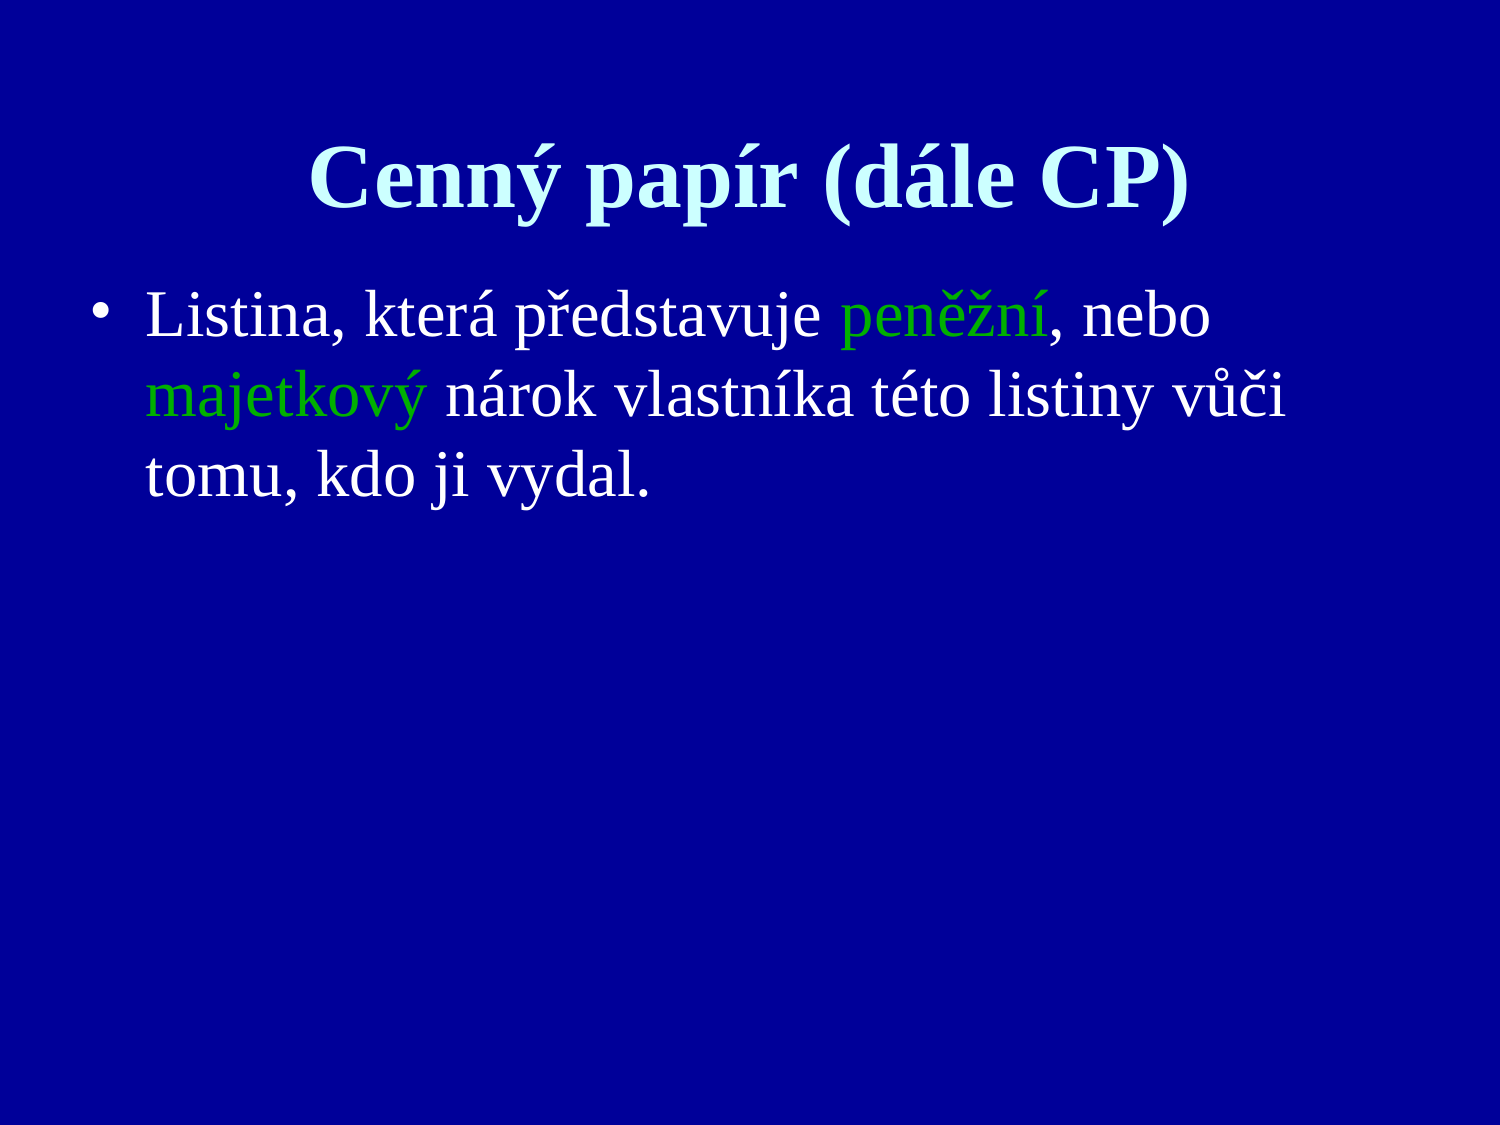

# Cenný papír (dále CP)
Listina, která představuje peněžní, nebo majetkový nárok vlastníka této listiny vůči tomu, kdo ji vydal.